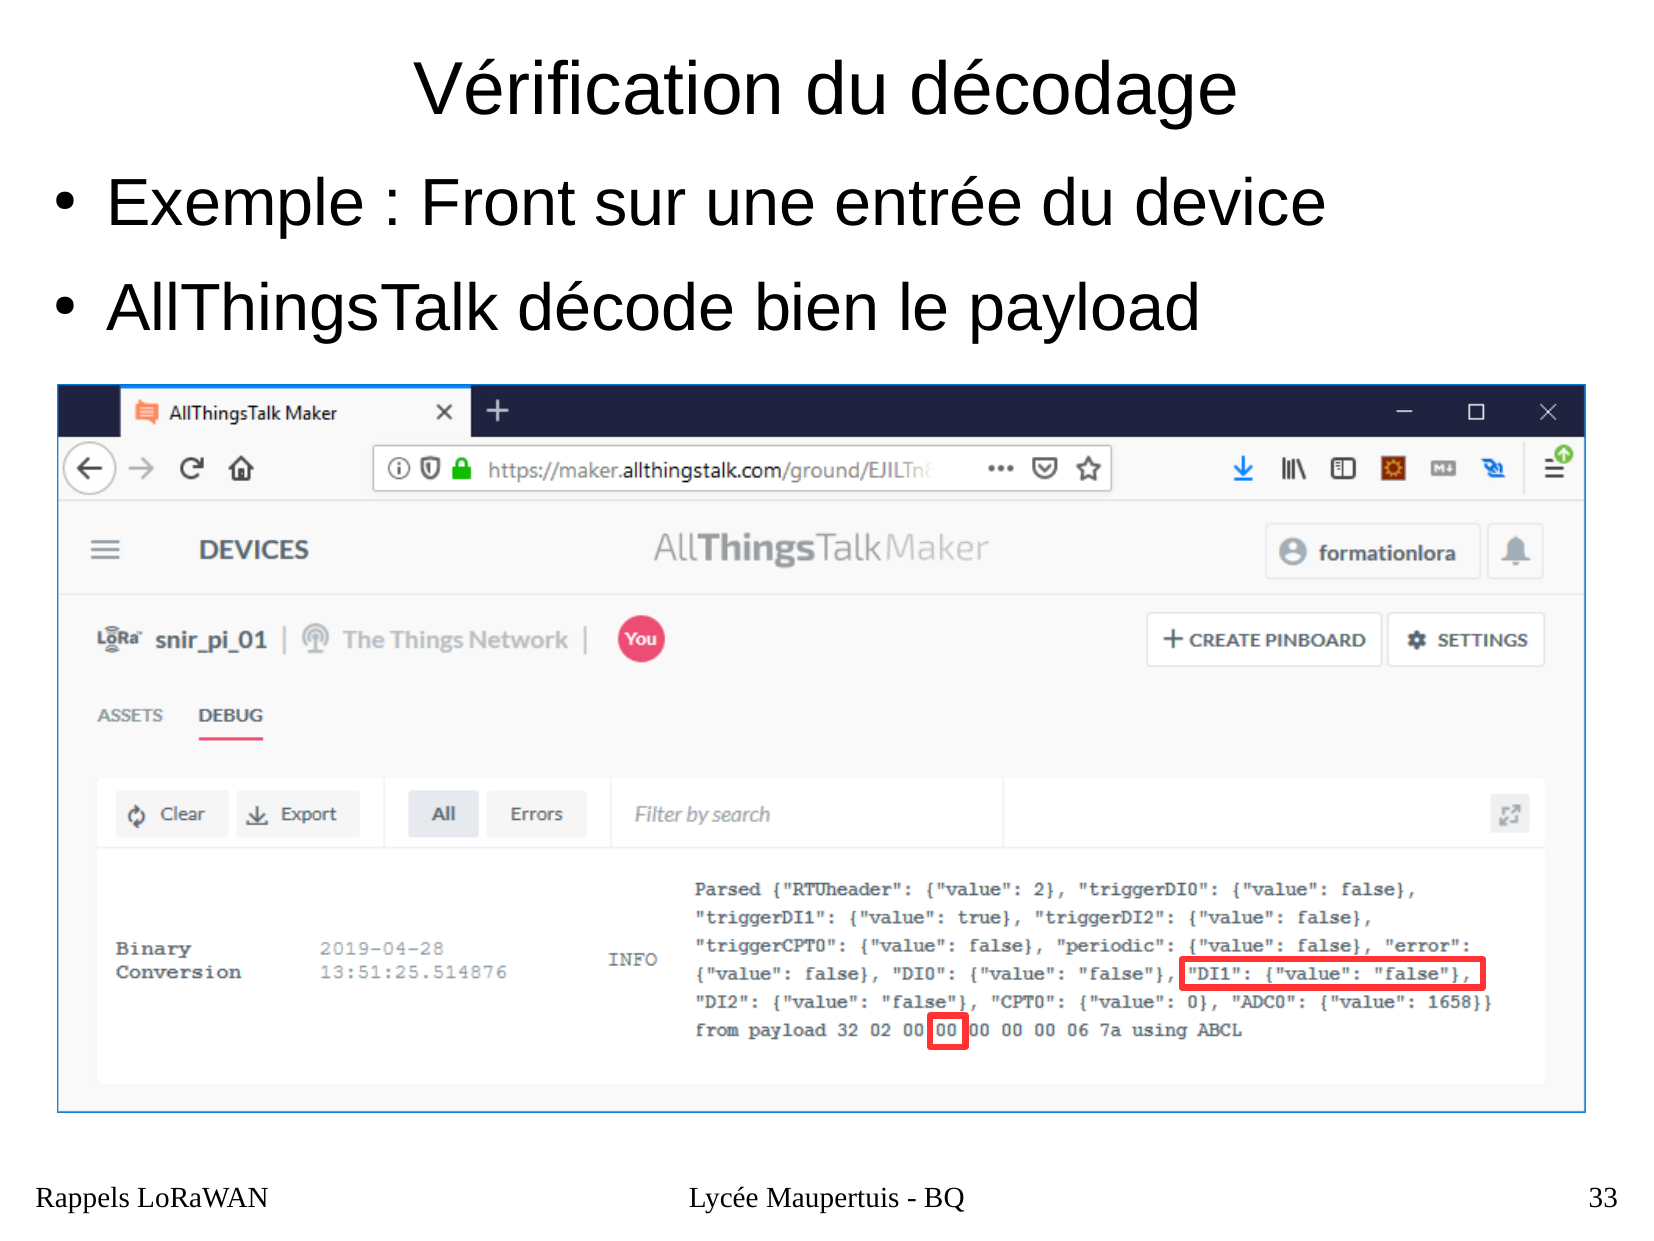

# Vérification du décodage
Exemple : Front sur une entrée du device
AllThingsTalk décode bien le payload
Rappels LoRaWAN
Lycée Maupertuis - BQ
33